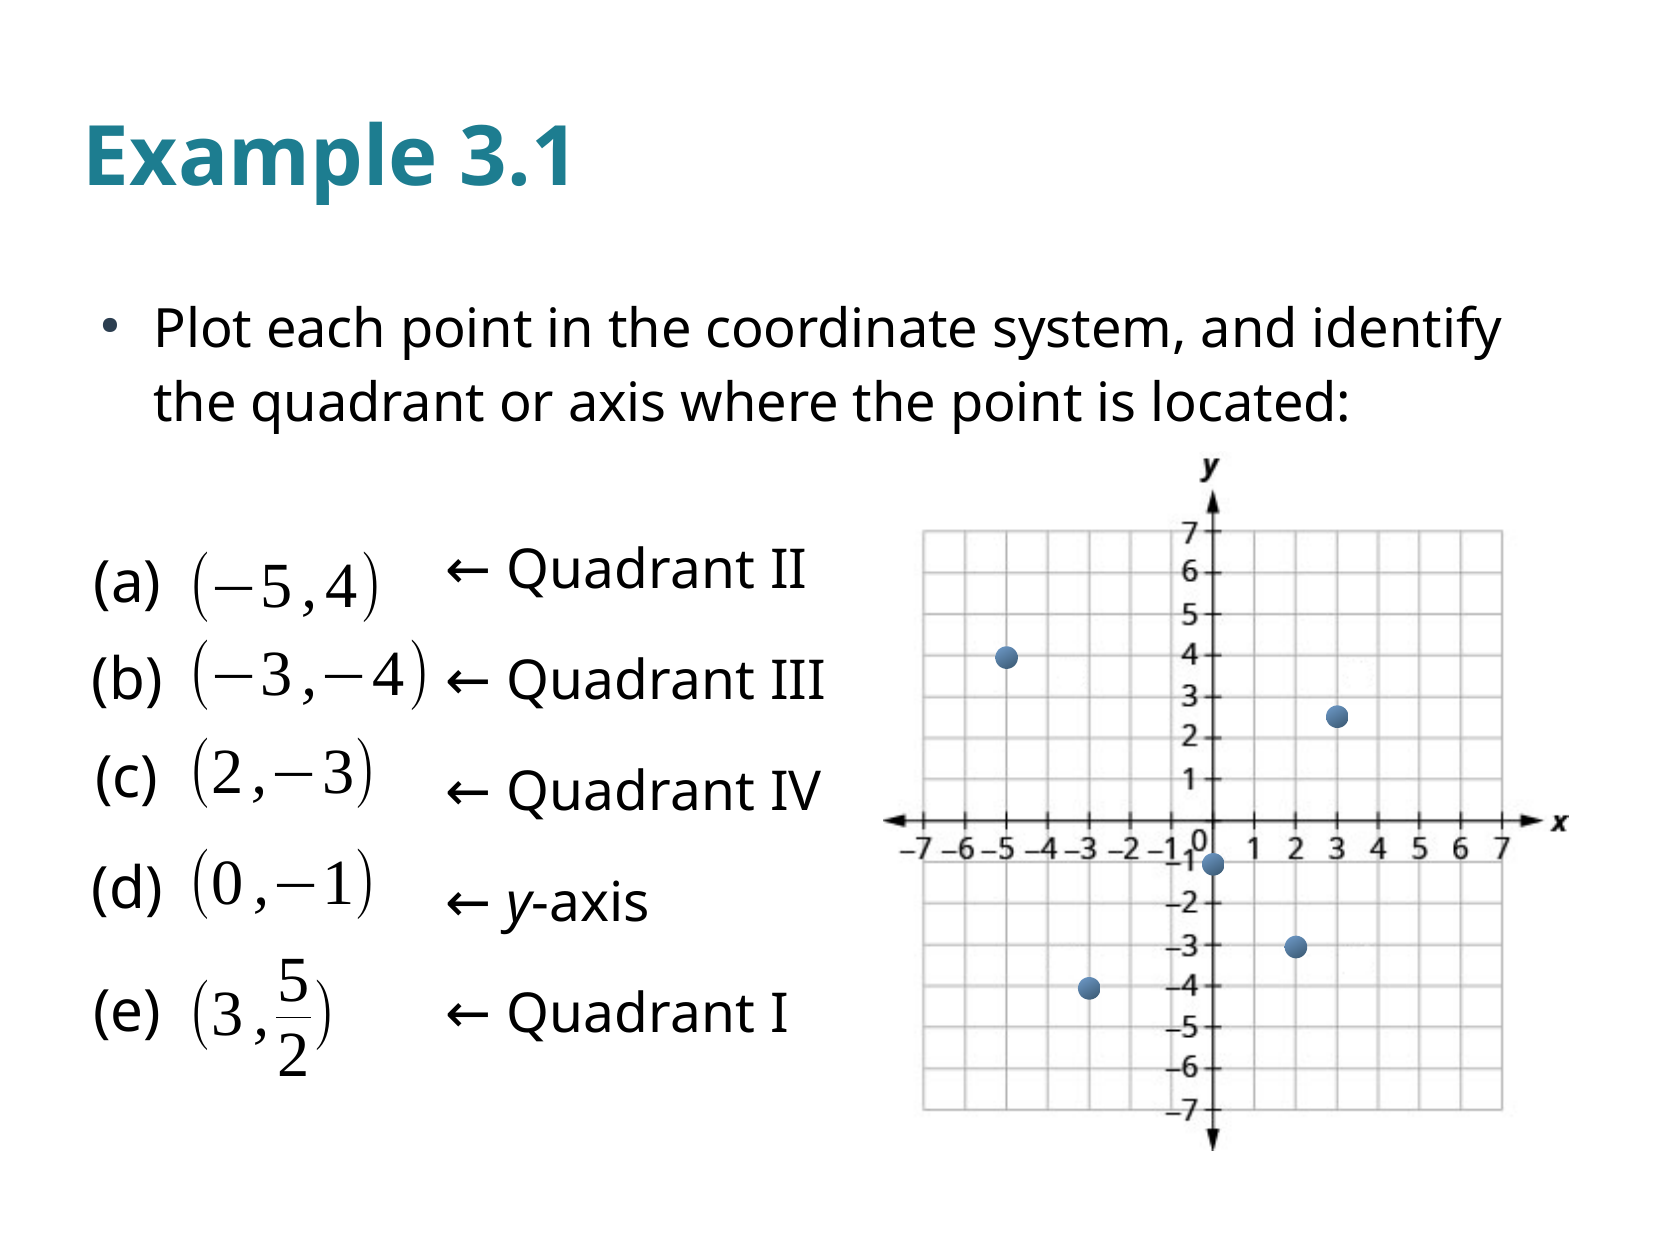

# Example 3.1
Plot each point in the coordinate system, and identify the quadrant or axis where the point is located:
← Quadrant II
← Quadrant III
← Quadrant IV
← y-axis
← Quadrant I
(a)
(b)
(c)
(d)
(e)